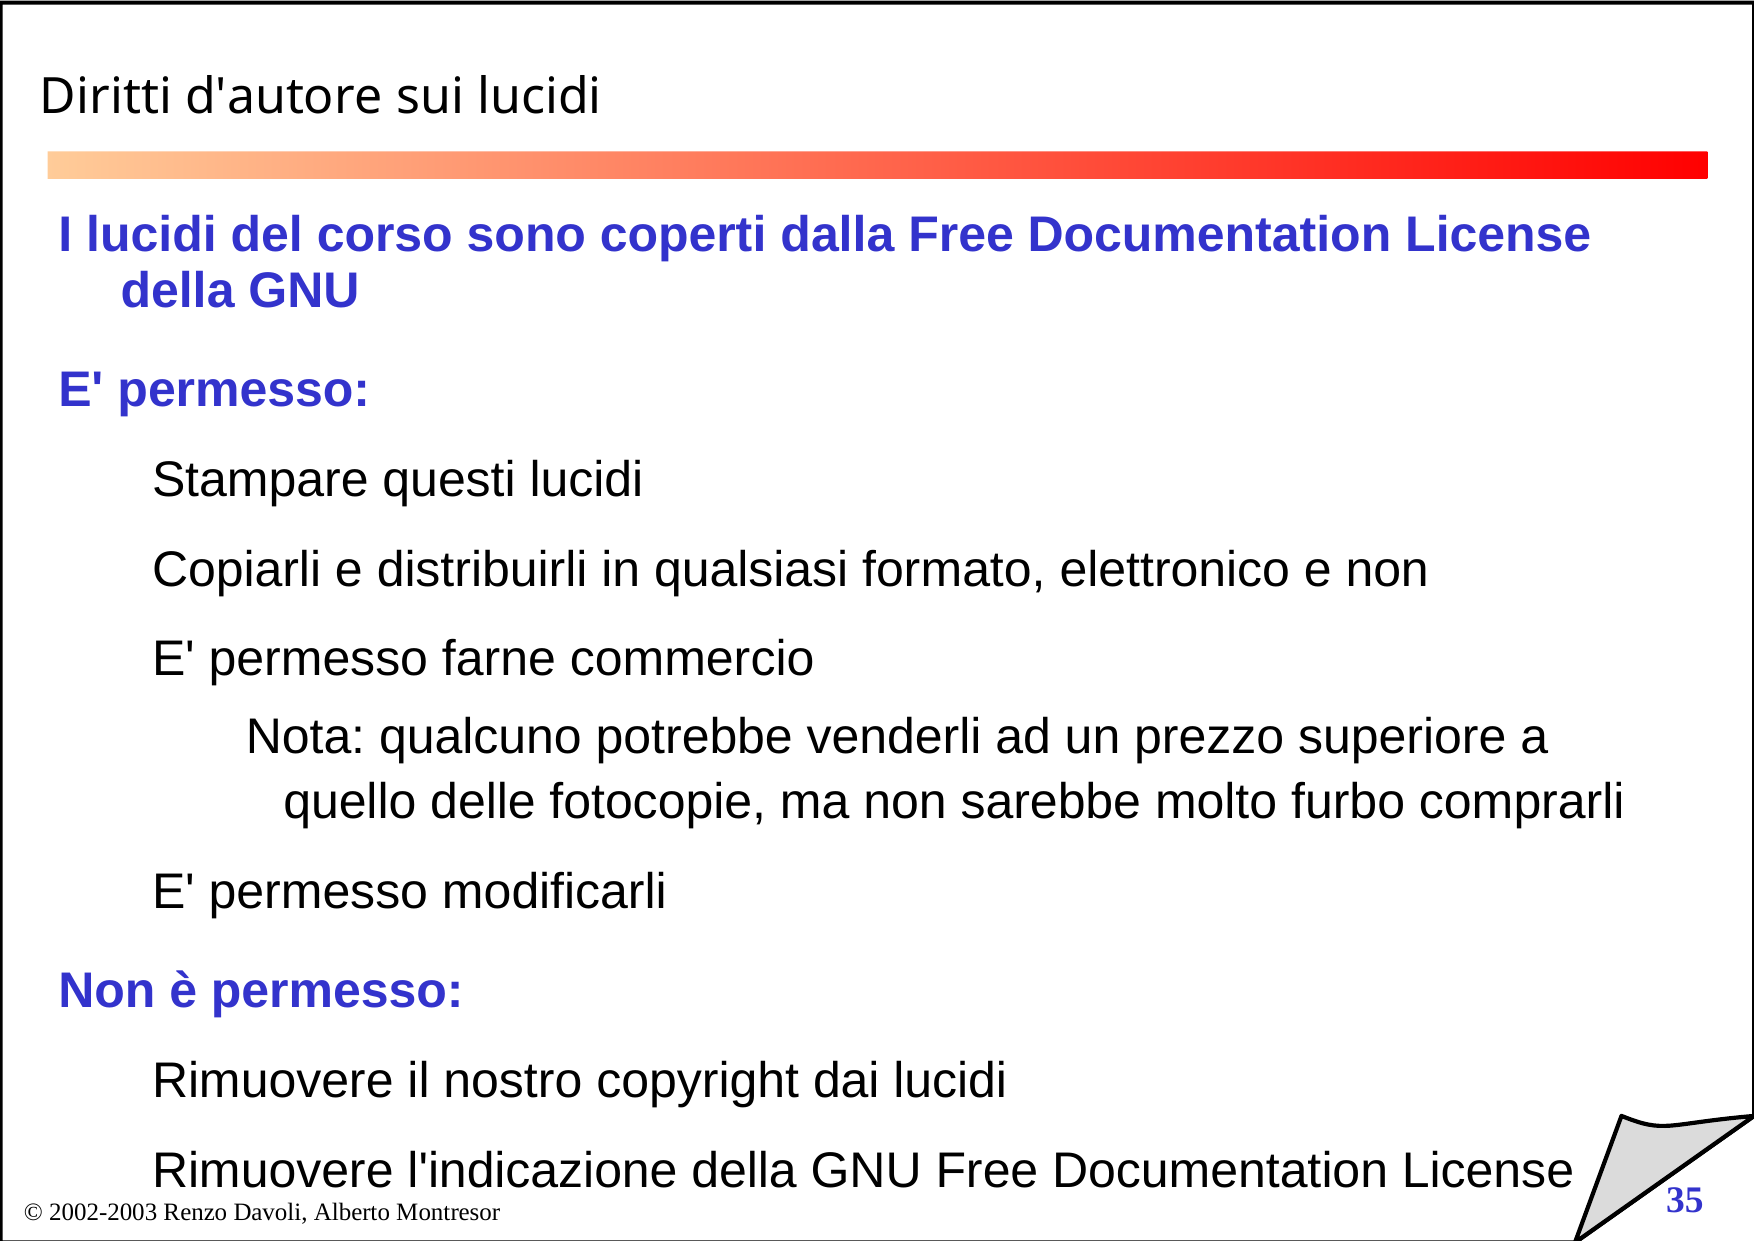

# Diritti d'autore sui lucidi
I lucidi del corso sono coperti dalla Free Documentation License della GNU
E' permesso:
Stampare questi lucidi
Copiarli e distribuirli in qualsiasi formato, elettronico e non
E' permesso farne commercio
Nota: qualcuno potrebbe venderli ad un prezzo superiore a quello delle fotocopie, ma non sarebbe molto furbo comprarli
E' permesso modificarli
Non è permesso:
Rimuovere il nostro copyright dai lucidi
Rimuovere l'indicazione della GNU Free Documentation License